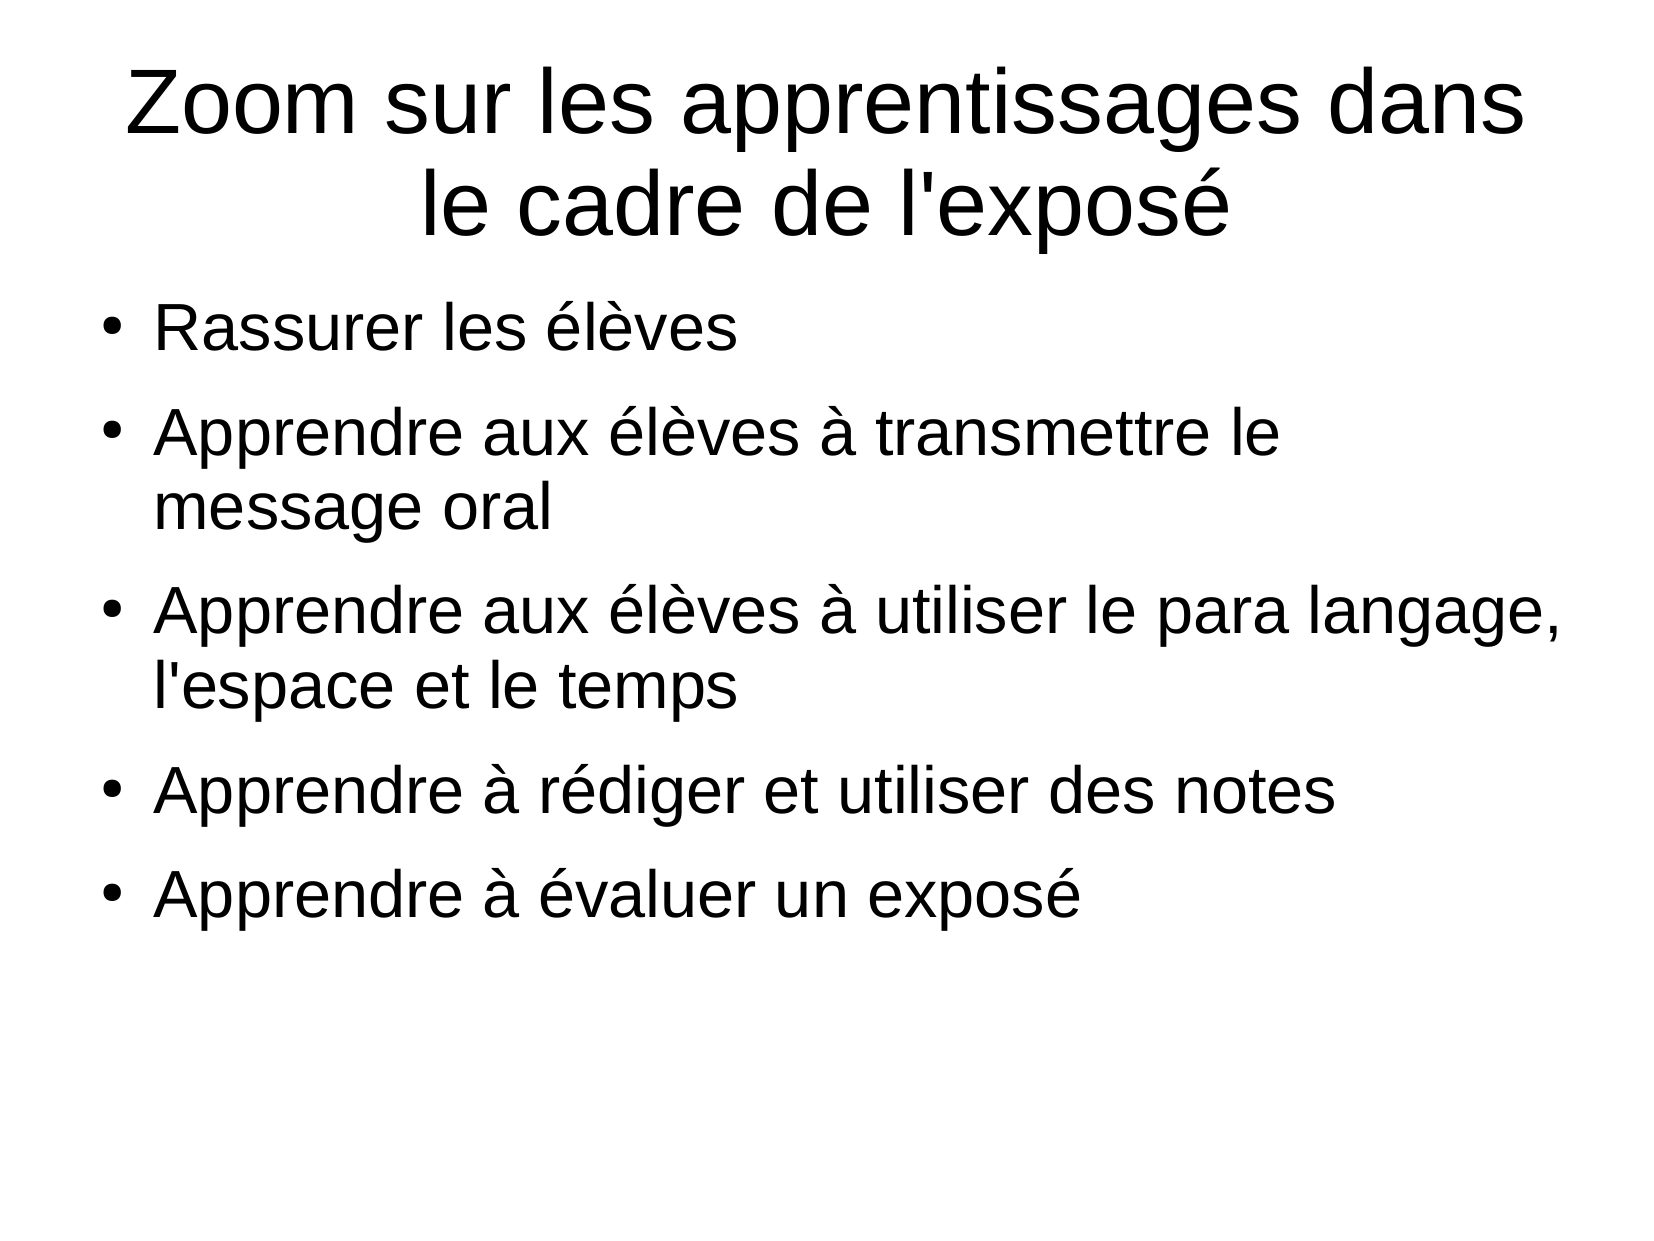

# Zoom sur les apprentissages dans le cadre de l'exposé
Rassurer les élèves
Apprendre aux élèves à transmettre le message oral
Apprendre aux élèves à utiliser le para langage, l'espace et le temps
Apprendre à rédiger et utiliser des notes
Apprendre à évaluer un exposé